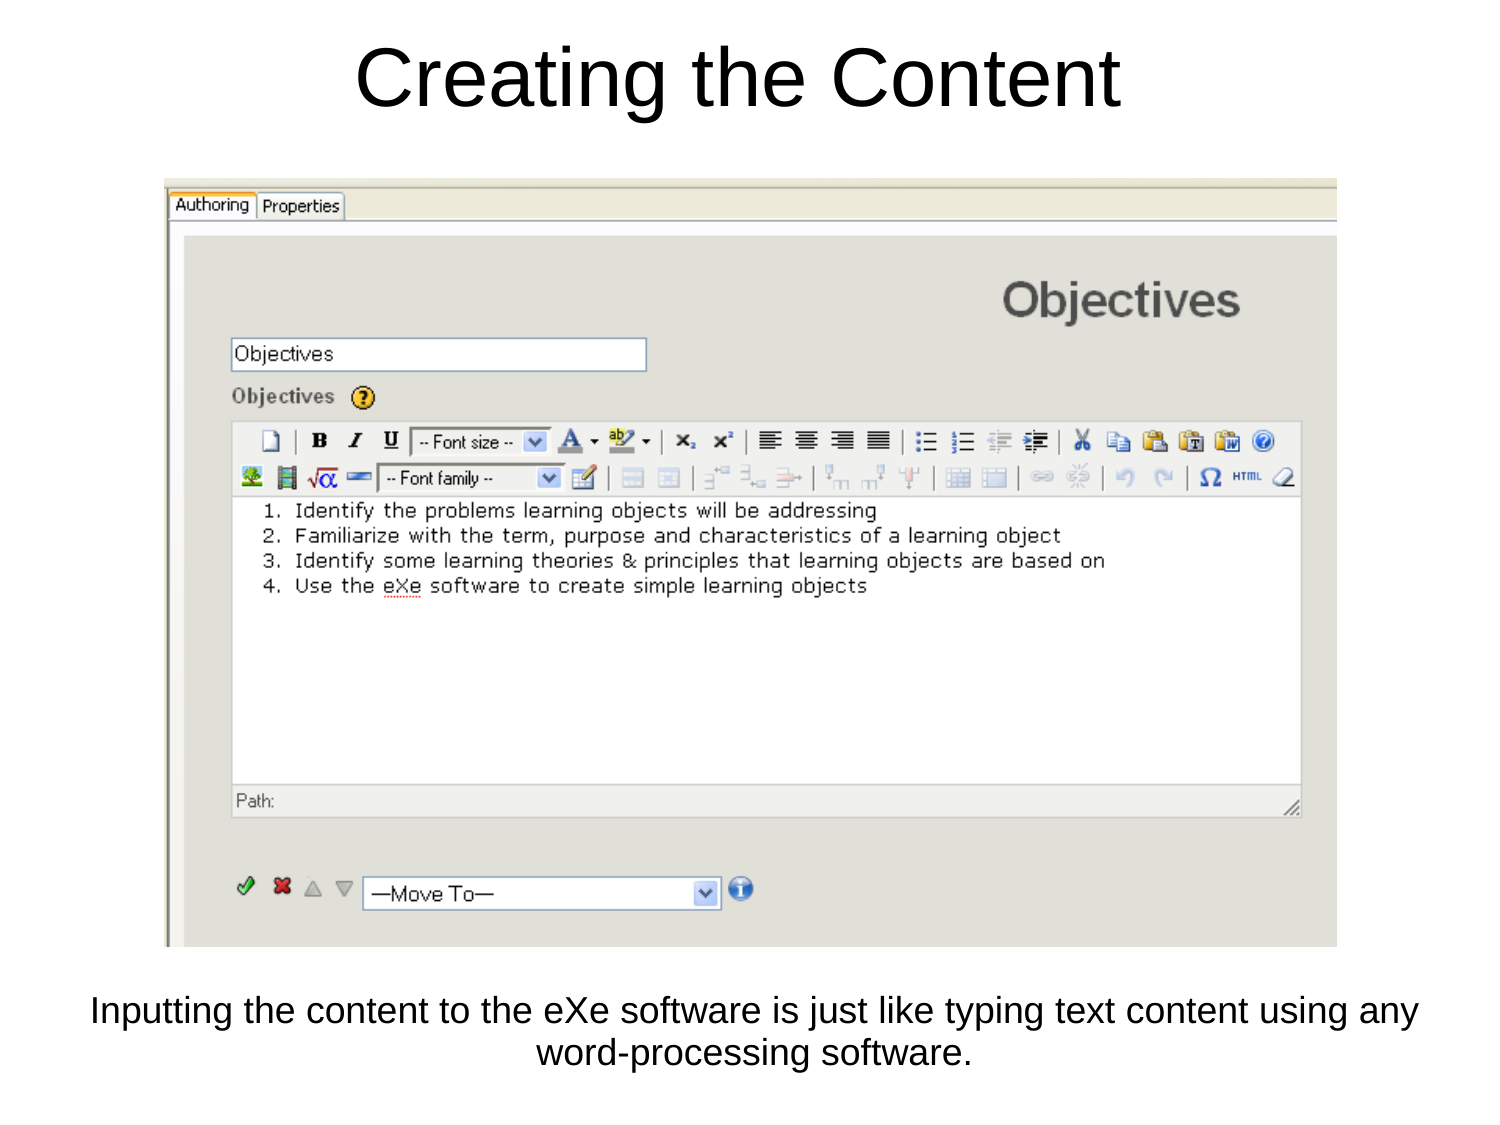

# Creating the Content
Inputting the content to the eXe software is just like typing text content using any word-processing software.